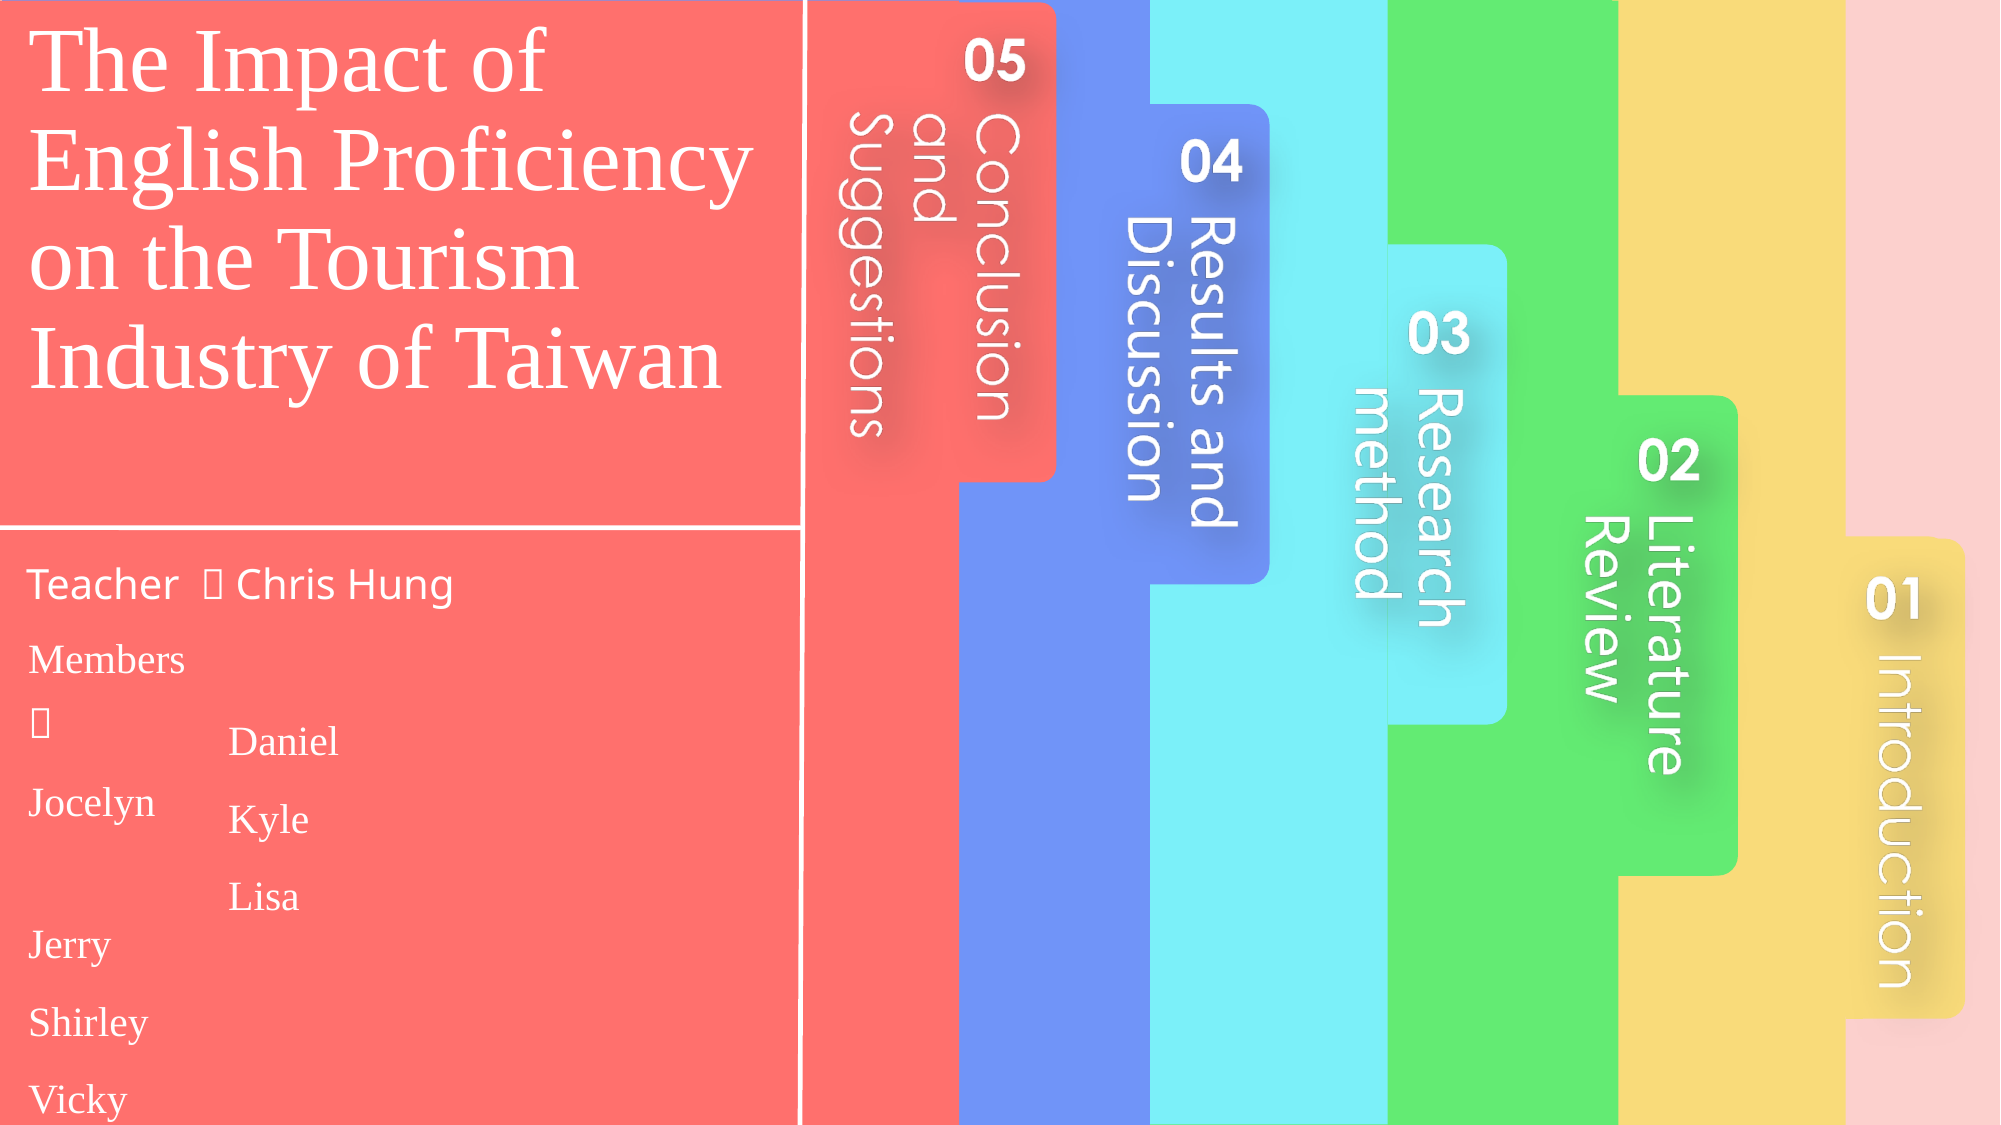

Chapter Two
Literature Review
The Impact of English Proficiency on the Tourism Industry of Taiwan
Teacher ：Chris Hung
Members：
Jocelyn
Jerry
Shirley
Vicky
Daniel
Kyle
Lisa